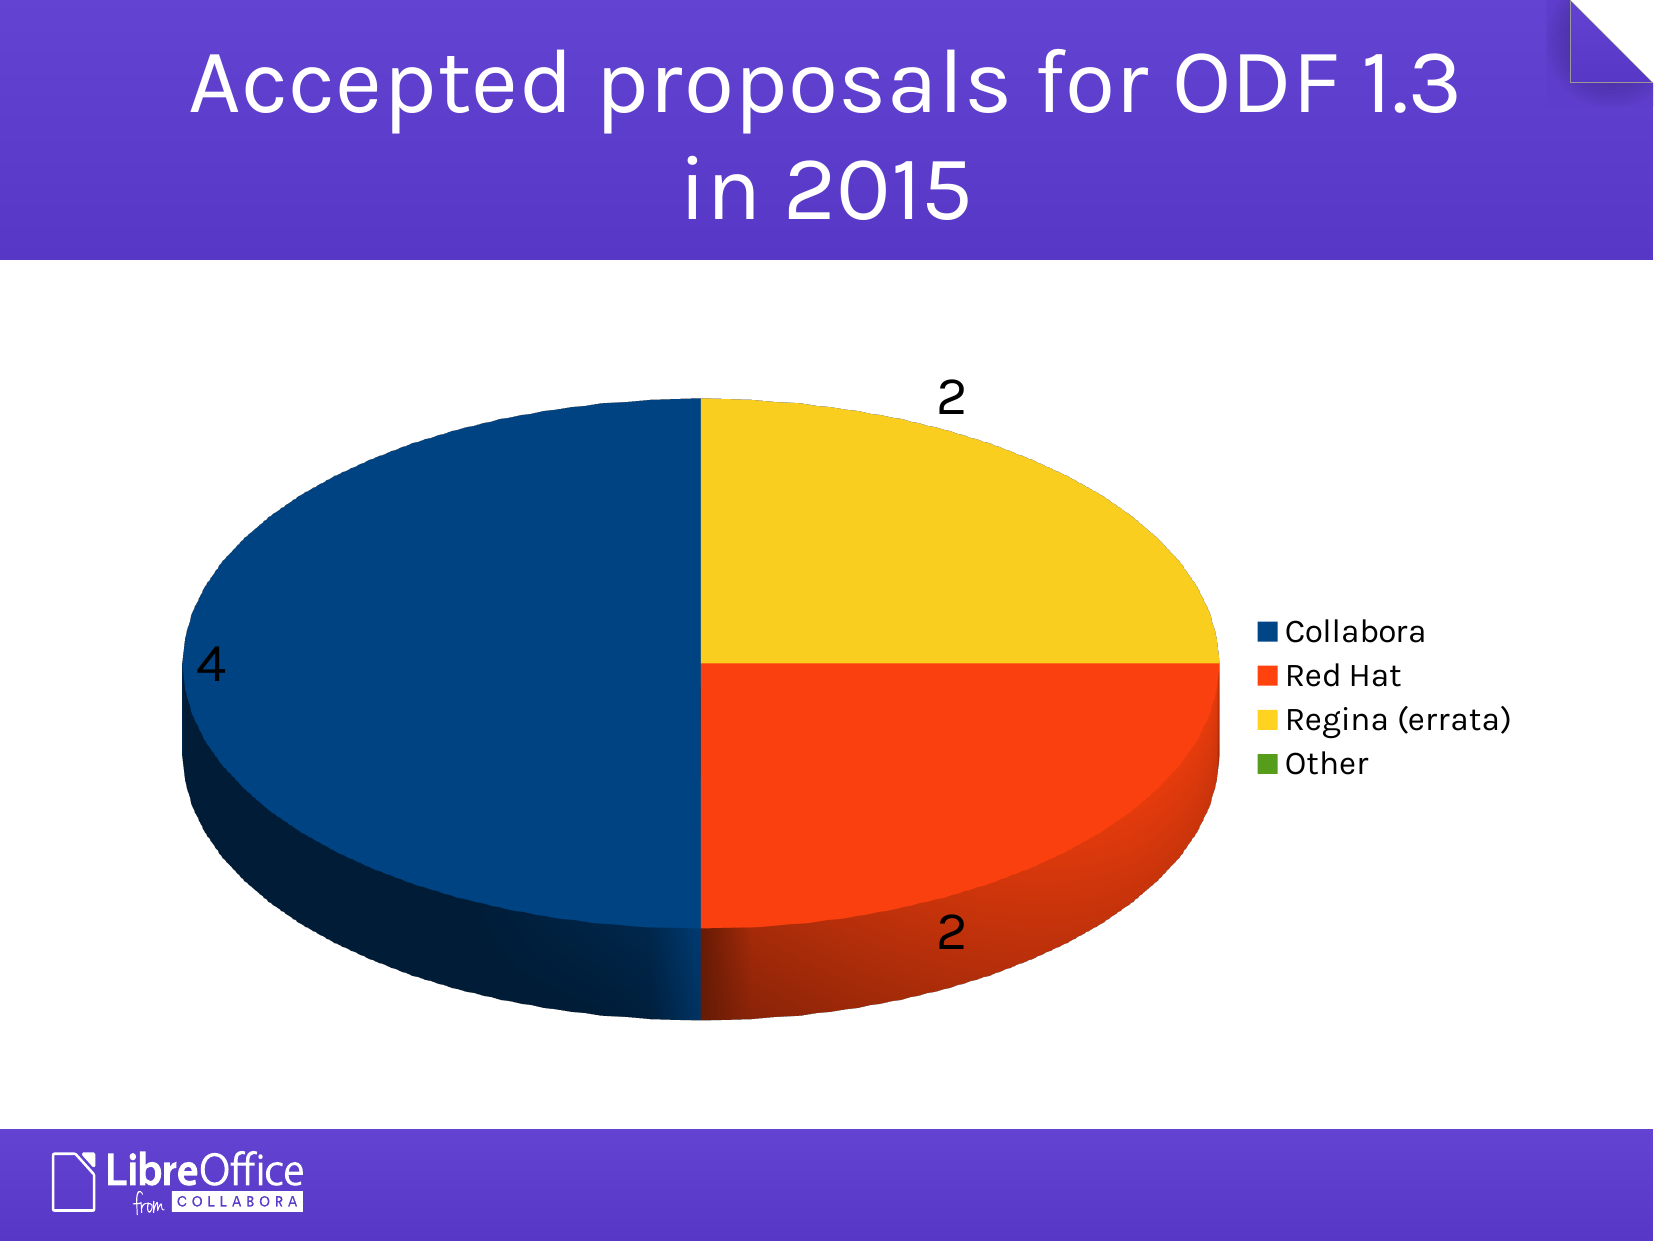

# Accepted proposals for ODF 1.3 in 2015
[unsupported chart]